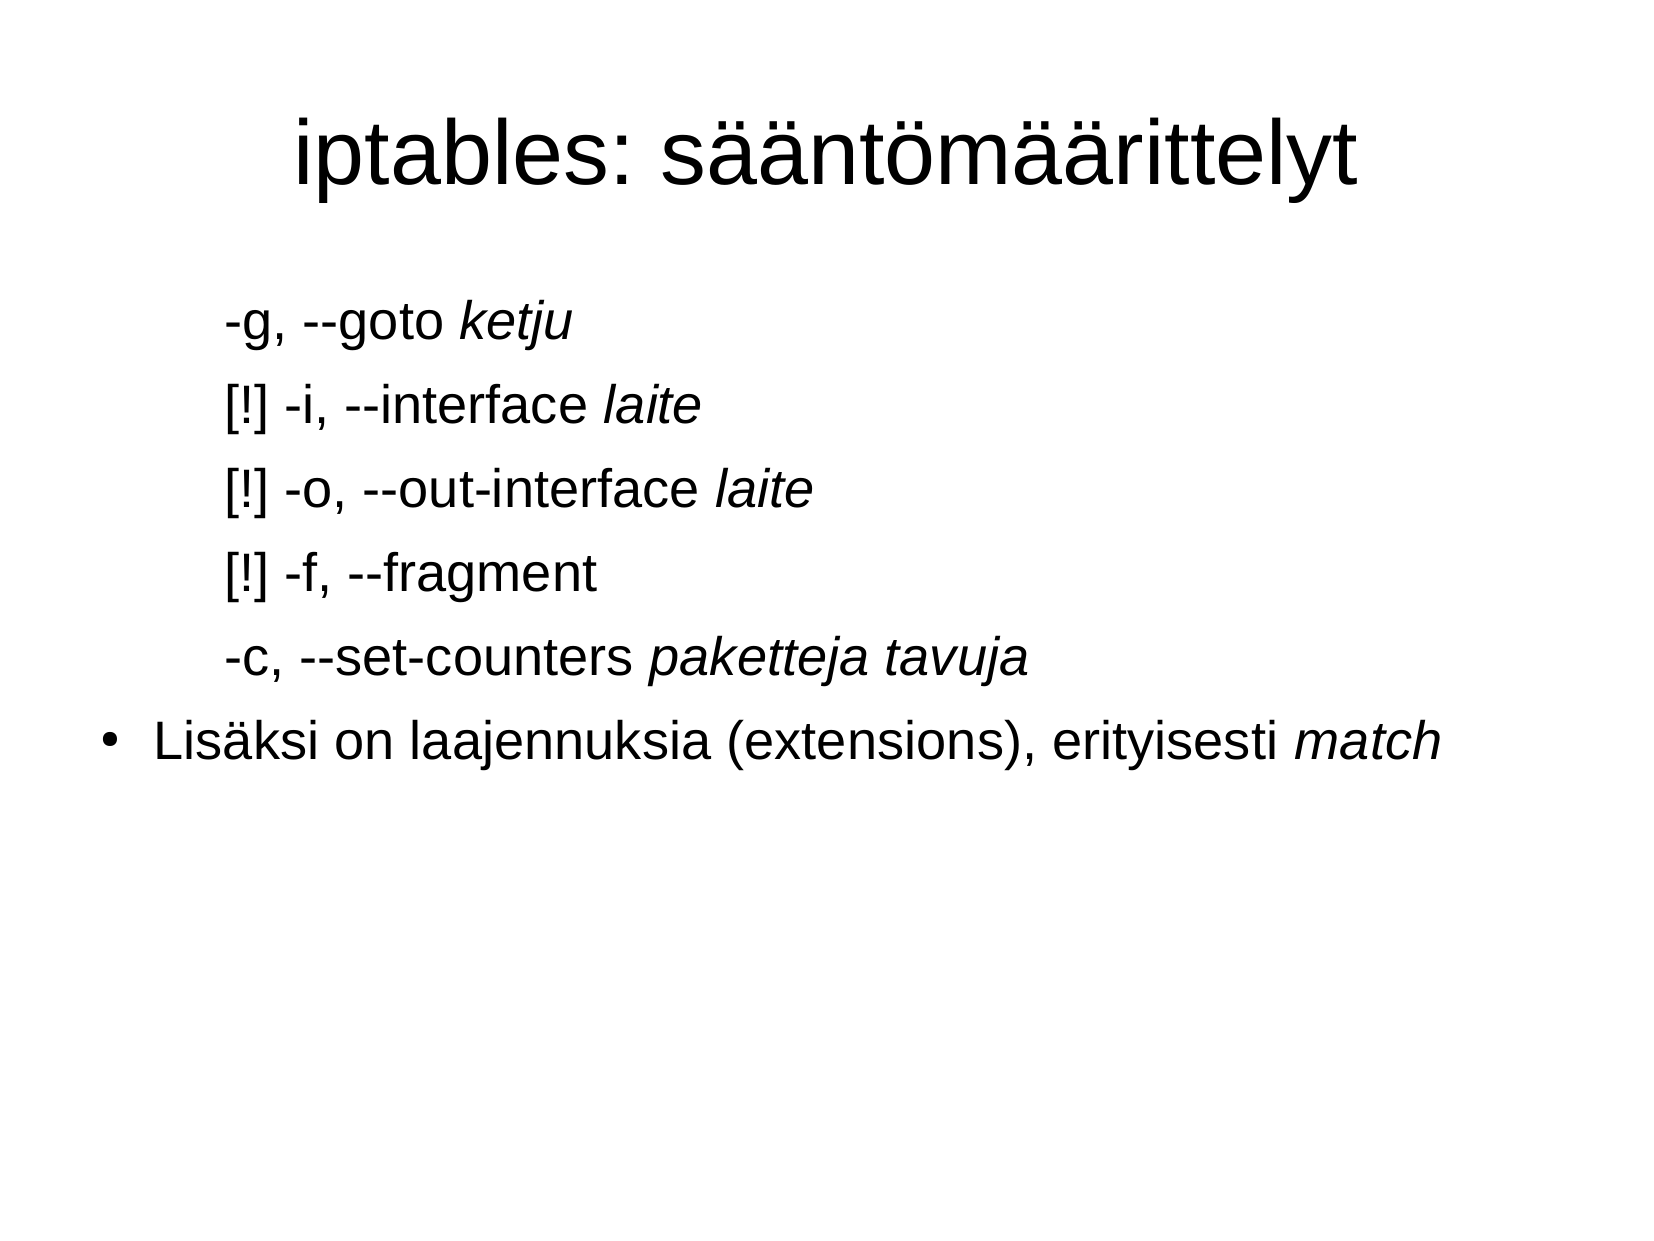

# iptables: sääntömäärittelyt
-g, --goto ketju
[!] -i, --interface laite
[!] -o, --out-interface laite
[!] -f, --fragment
-c, --set-counters paketteja tavuja
Lisäksi on laajennuksia (extensions), erityisesti match